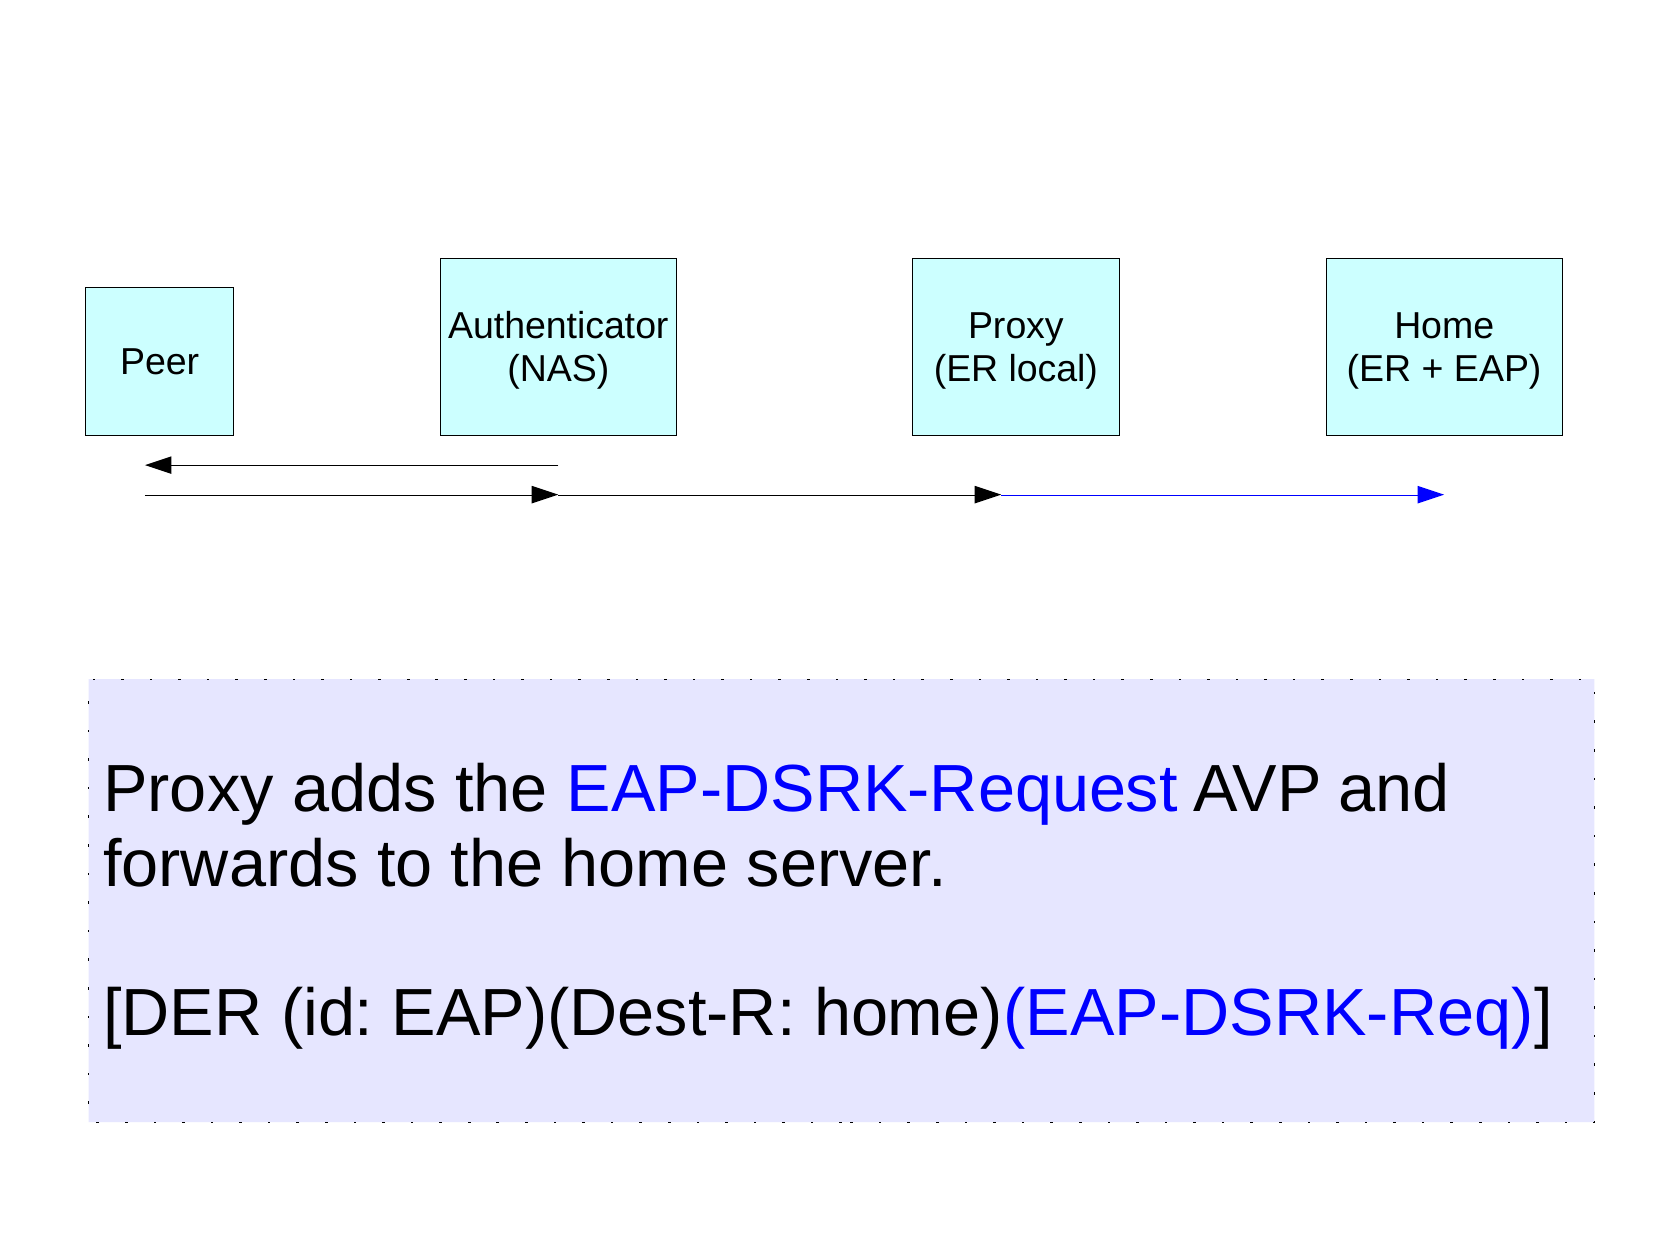

Authenticator
(NAS)
Proxy
(ER local)
Home
(ER + EAP)
Peer
Proxy adds the EAP-DSRK-Request AVP and forwards to the home server.
[DER (id: EAP)(Dest-R: home)(EAP-DSRK-Req)]